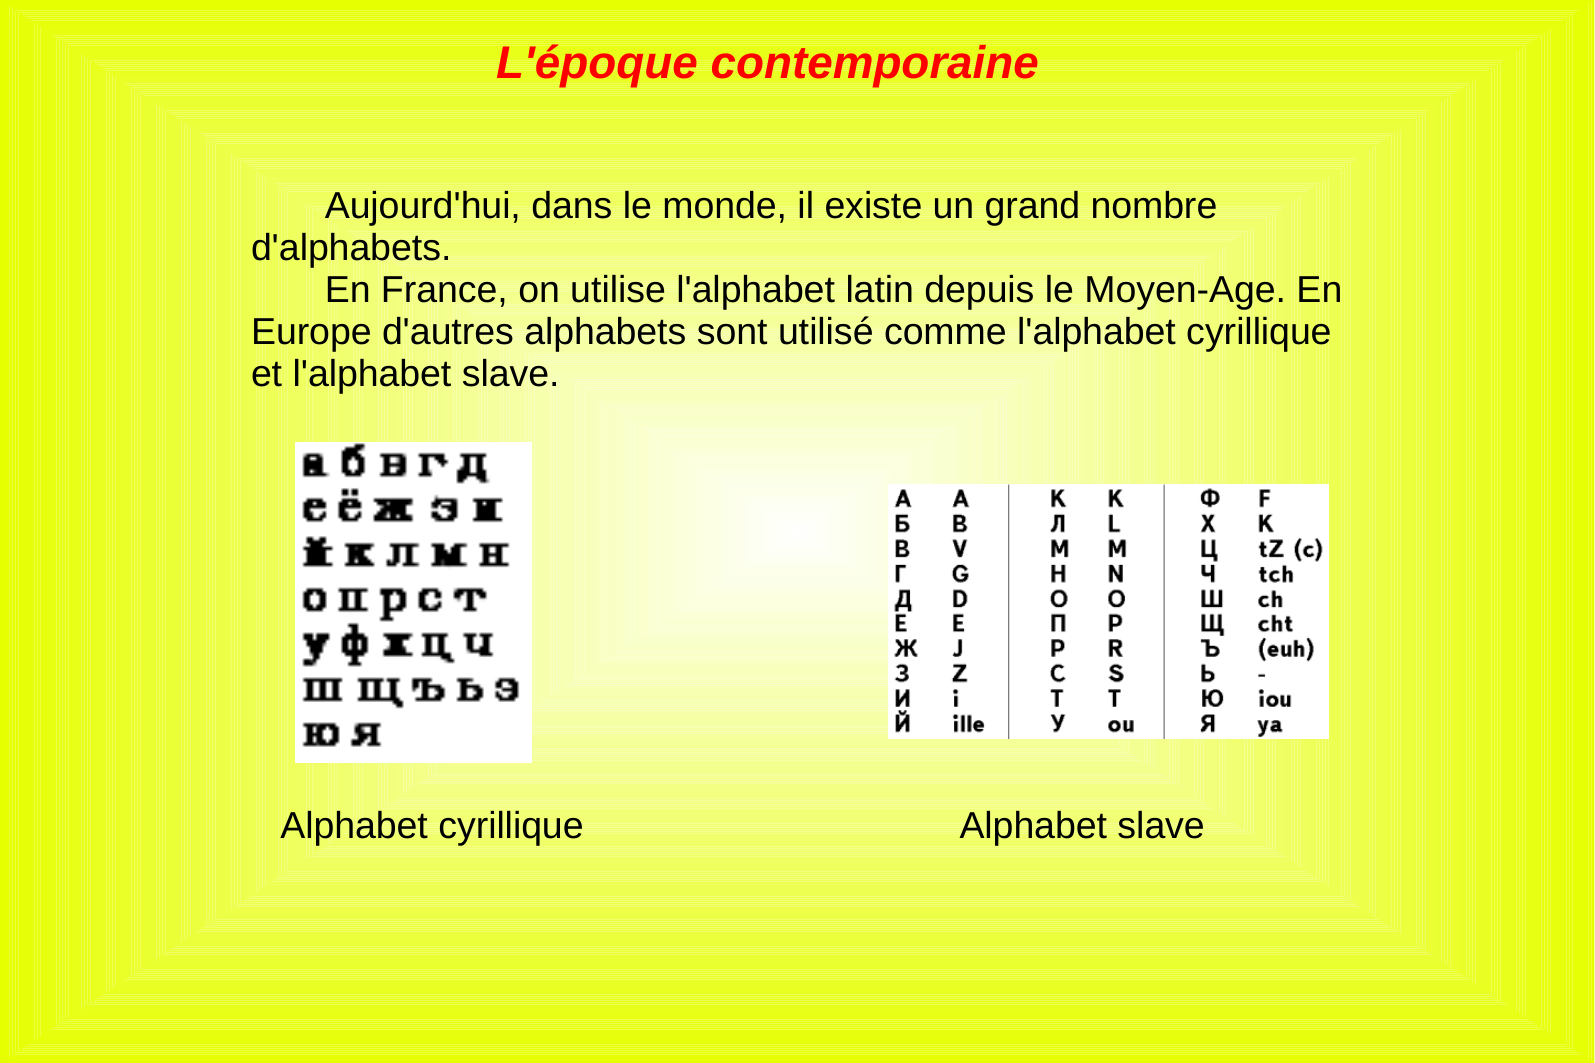

L'époque contemporaine
	Aujourd'hui, dans le monde, il existe un grand nombre d'alphabets.
	En France, on utilise l'alphabet latin depuis le Moyen-Age. En Europe d'autres alphabets sont utilisé comme l'alphabet cyrillique et l'alphabet slave.
Alphabet cyrillique
Alphabet slave